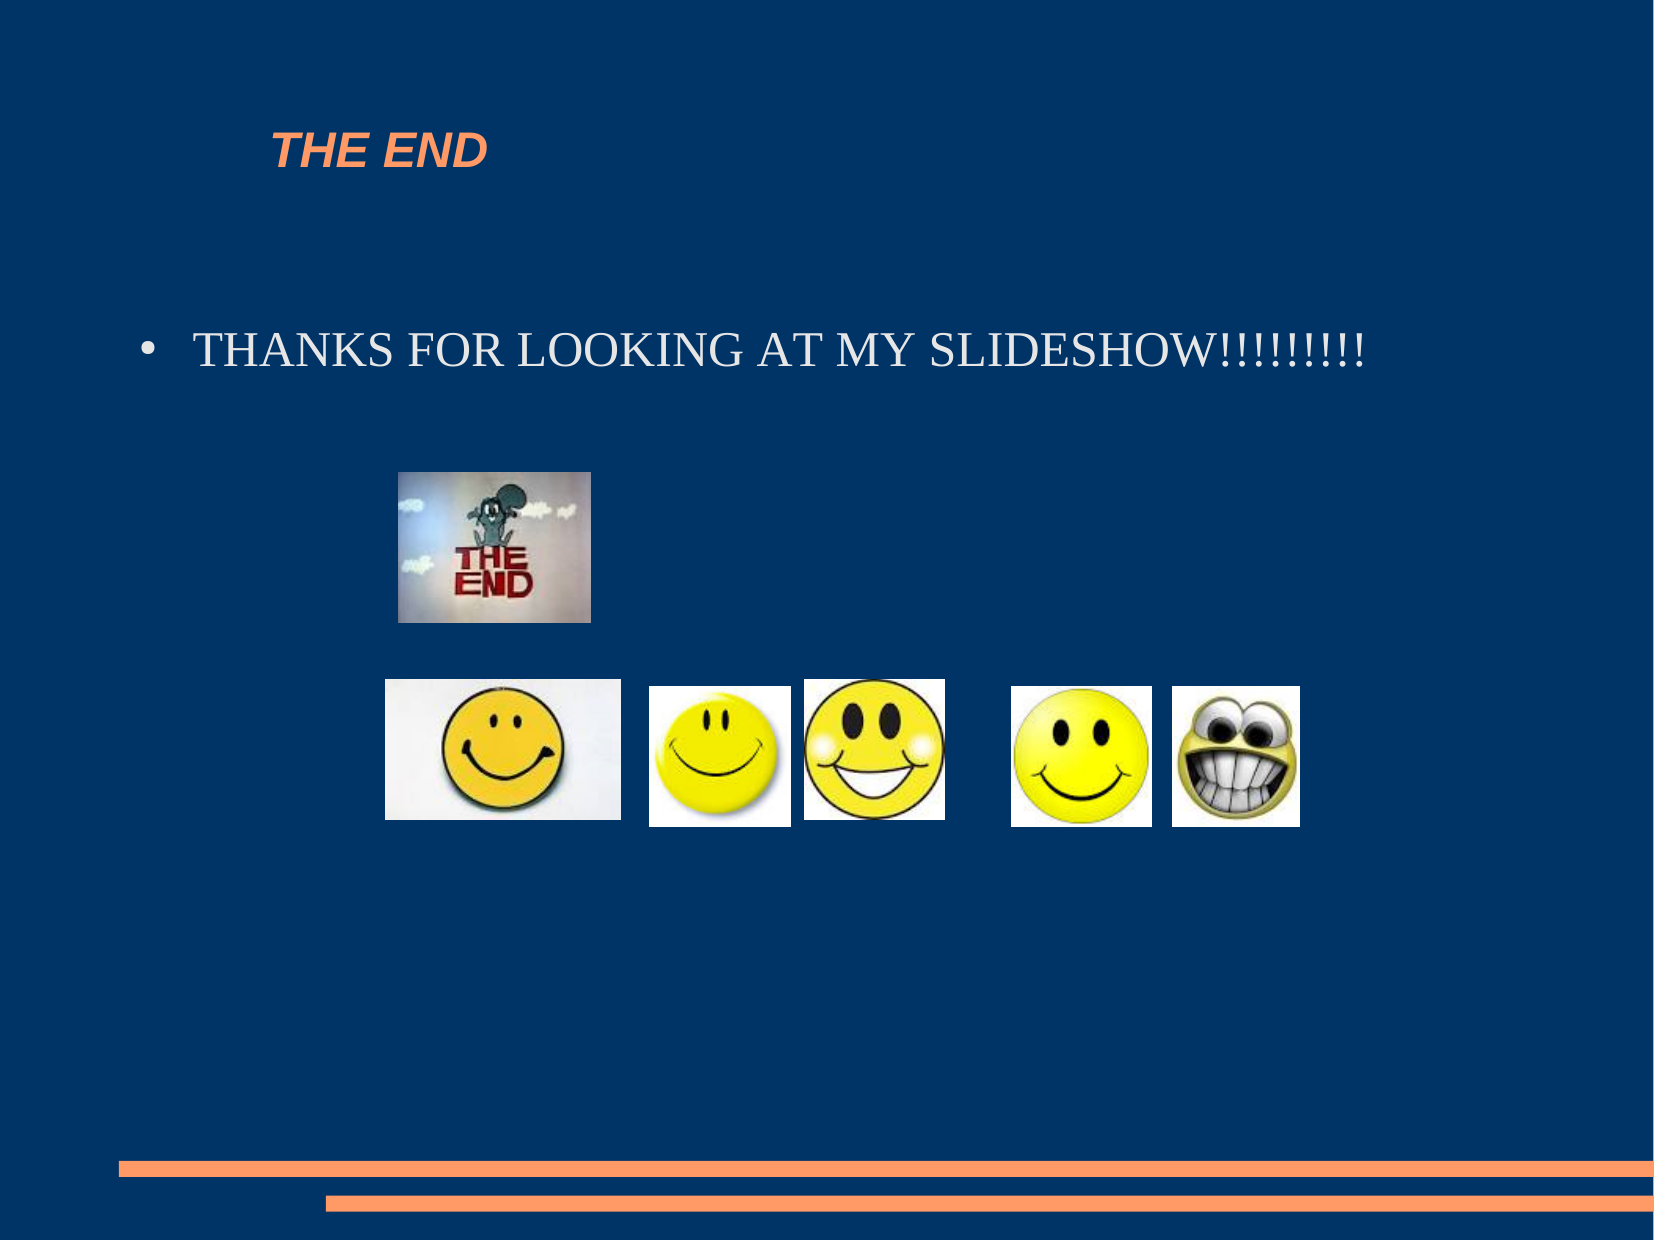

# THE END
THANKS FOR LOOKING AT MY SLIDESHOW!!!!!!!!!